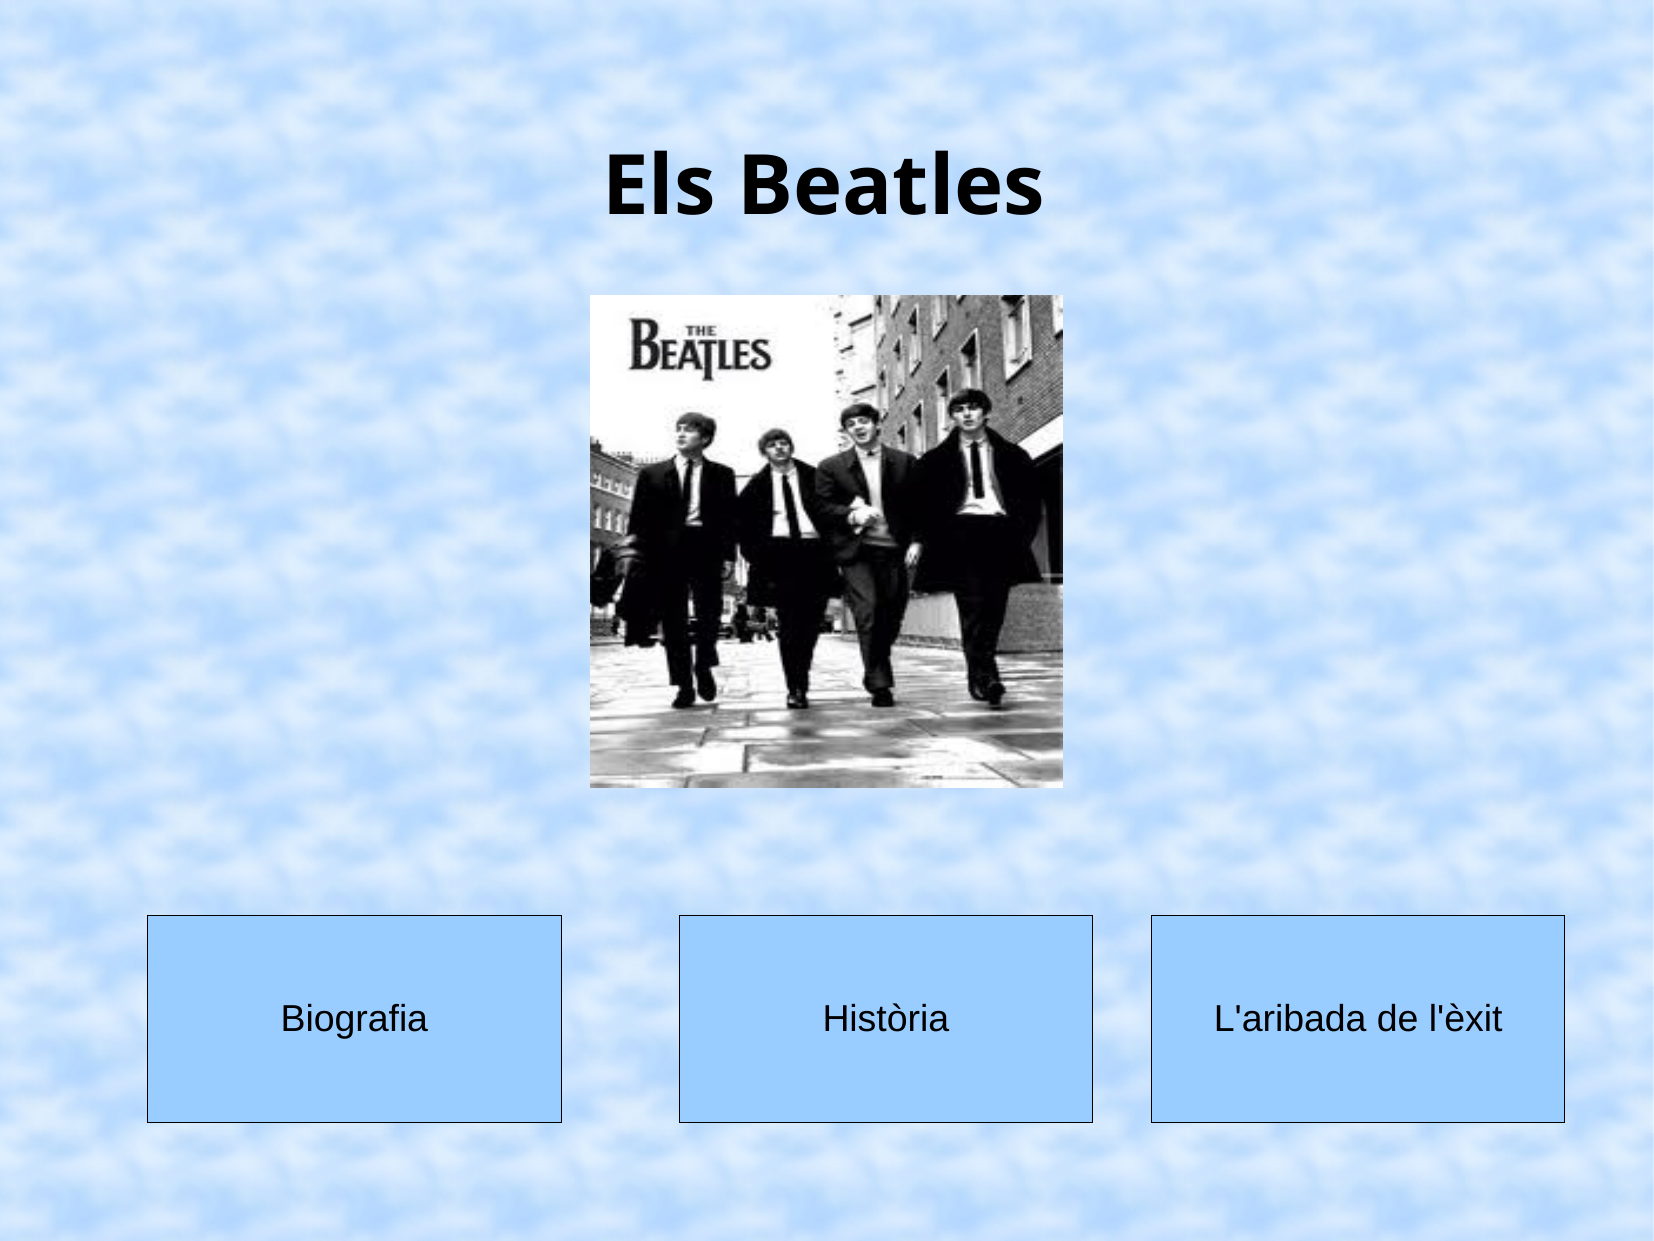

Els Beatles
Biografia
Història
L'aribada de l'èxit